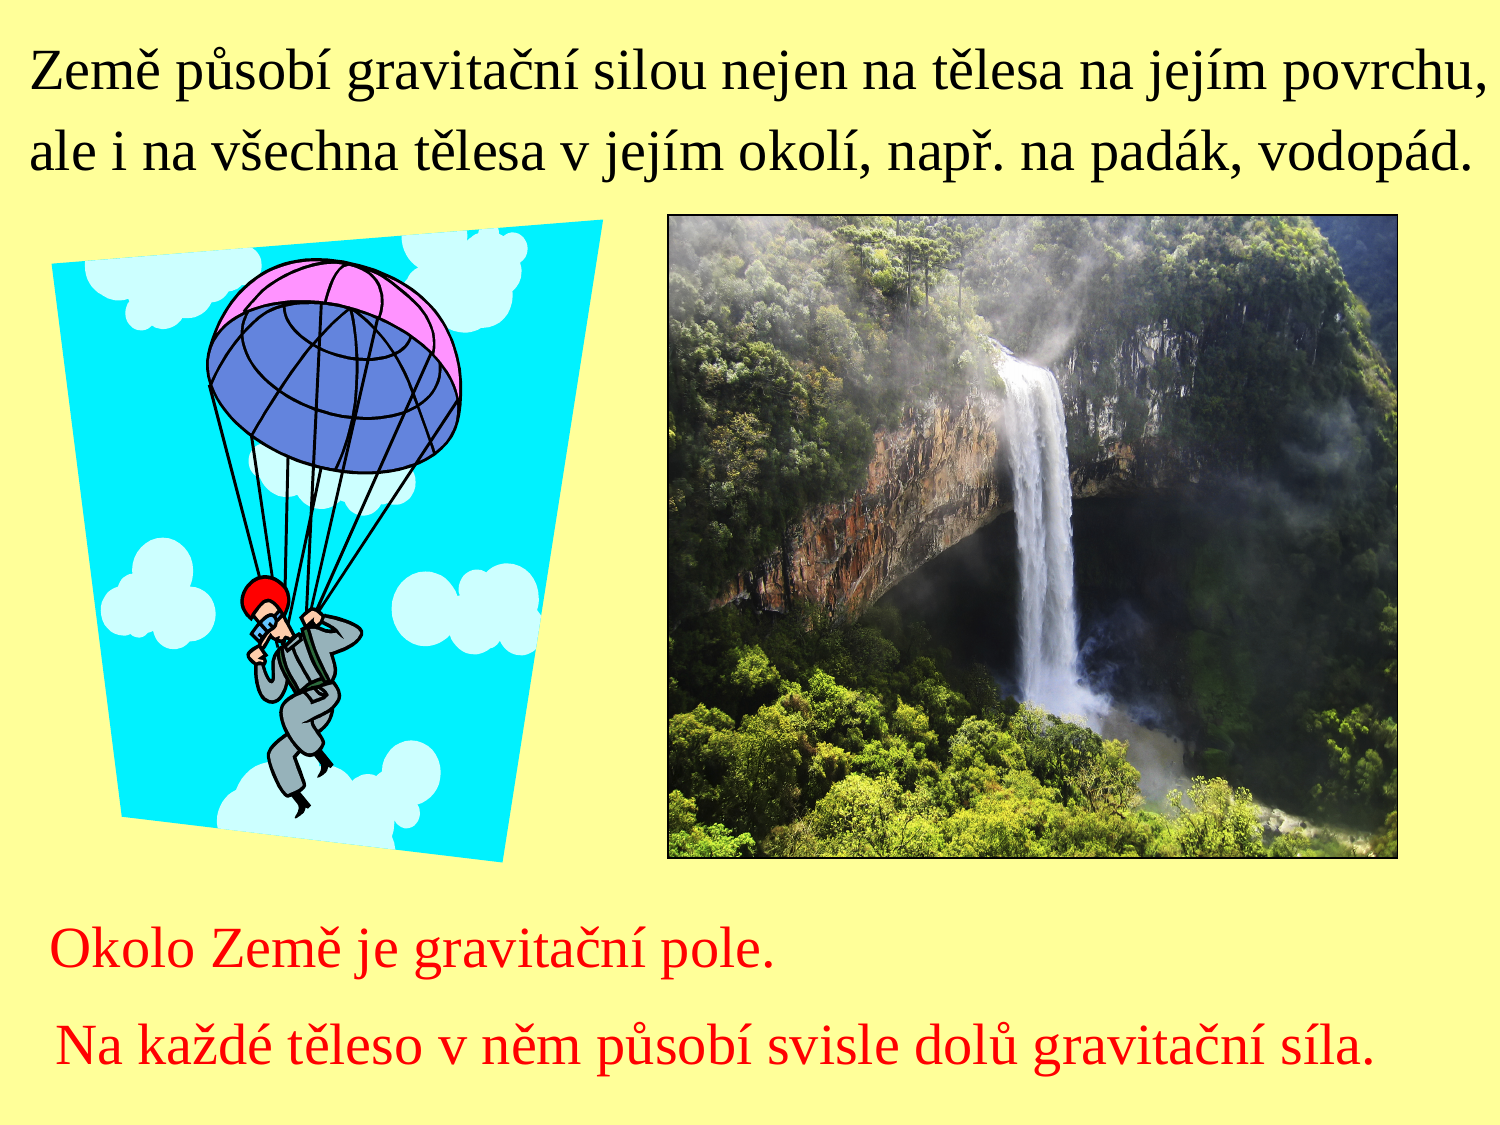

Země působí gravitační silou nejen na tělesa na jejím povrchu,
 ale i na všechna tělesa v jejím okolí, např. na padák, vodopád.
Okolo Země je gravitační pole.
Na každé těleso v něm působí svisle dolů gravitační síla.